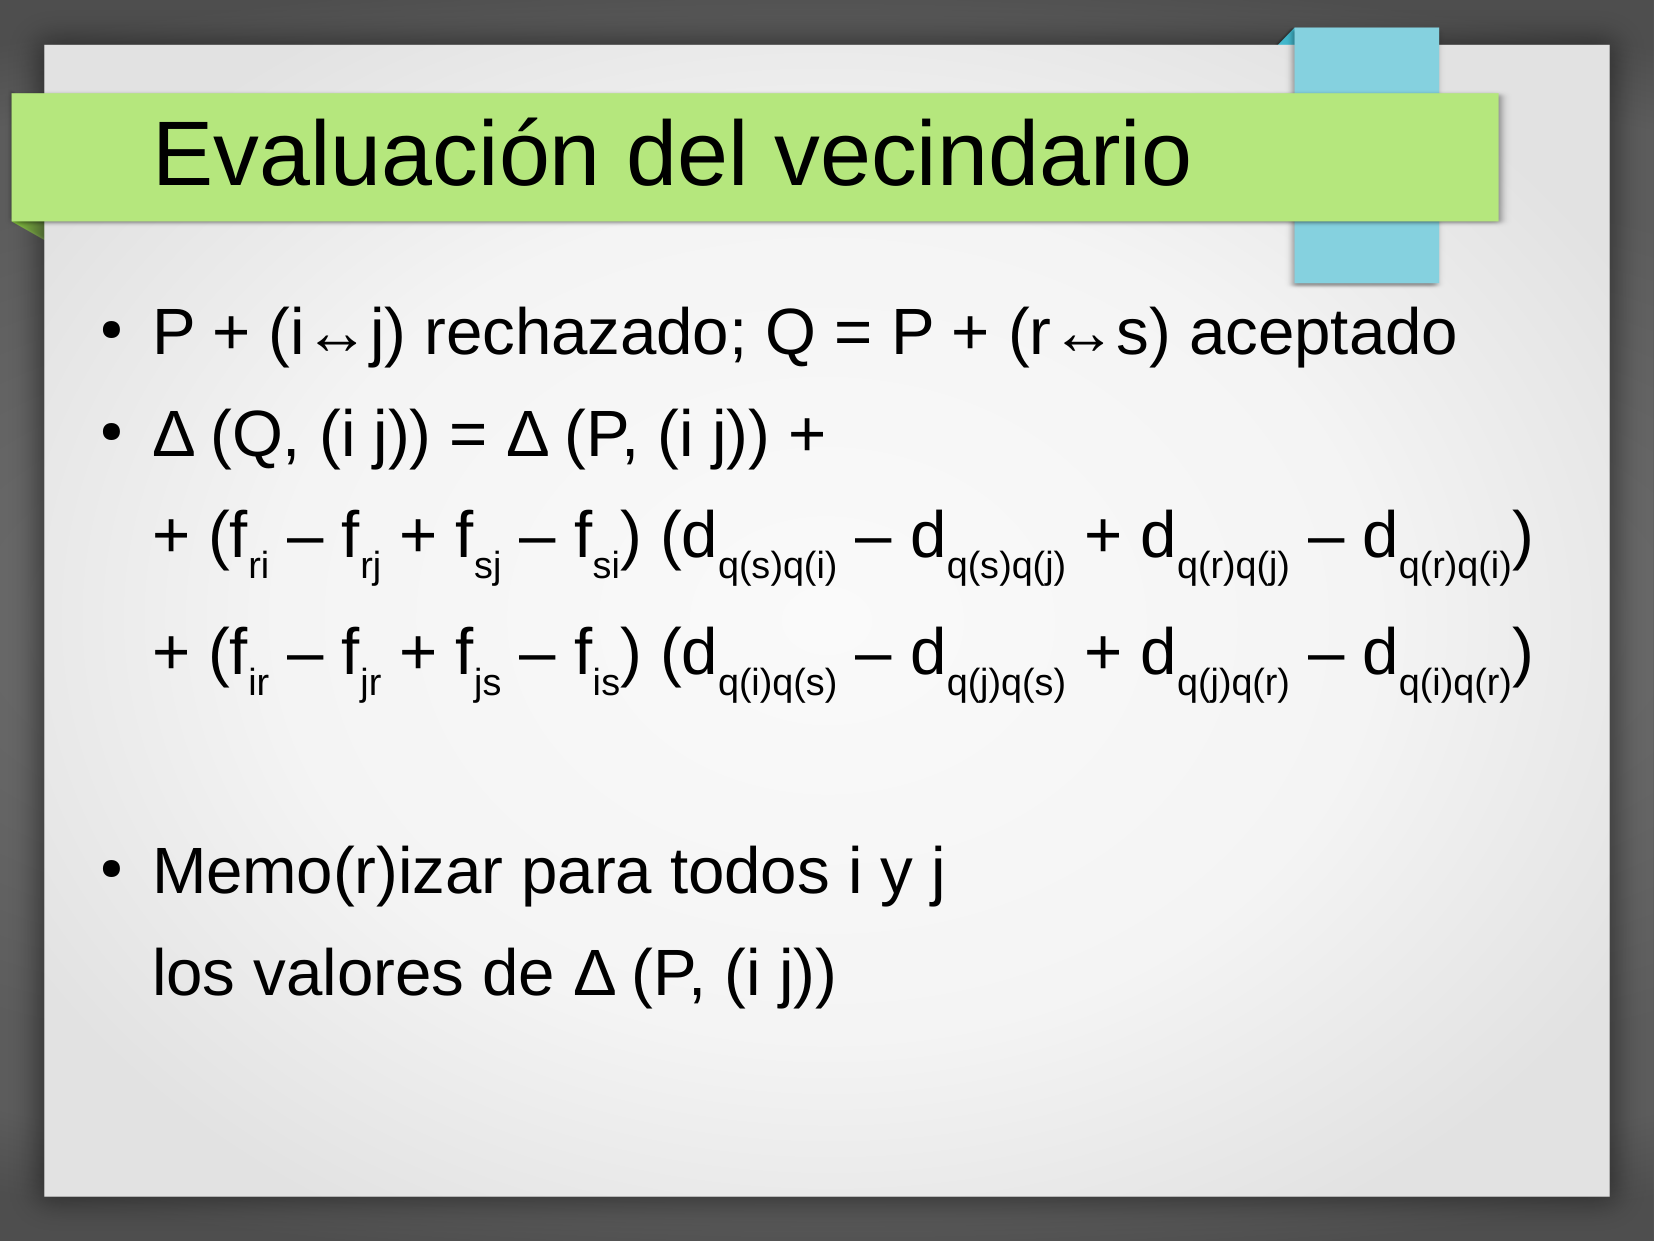

# Evaluación del vecindario
P + (i↔j) rechazado; Q = P + (r↔s) aceptado
Δ (Q, (i j)) = Δ (P, (i j)) +
+ (fri – frj + fsj – fsi) (dq(s)q(i) – dq(s)q(j) + dq(r)q(j) – dq(r)q(i))
+ (fir – fjr + fjs – fis) (dq(i)q(s) – dq(j)q(s) + dq(j)q(r) – dq(i)q(r))
Memo(r)izar para todos i y j
los valores de Δ (P, (i j))